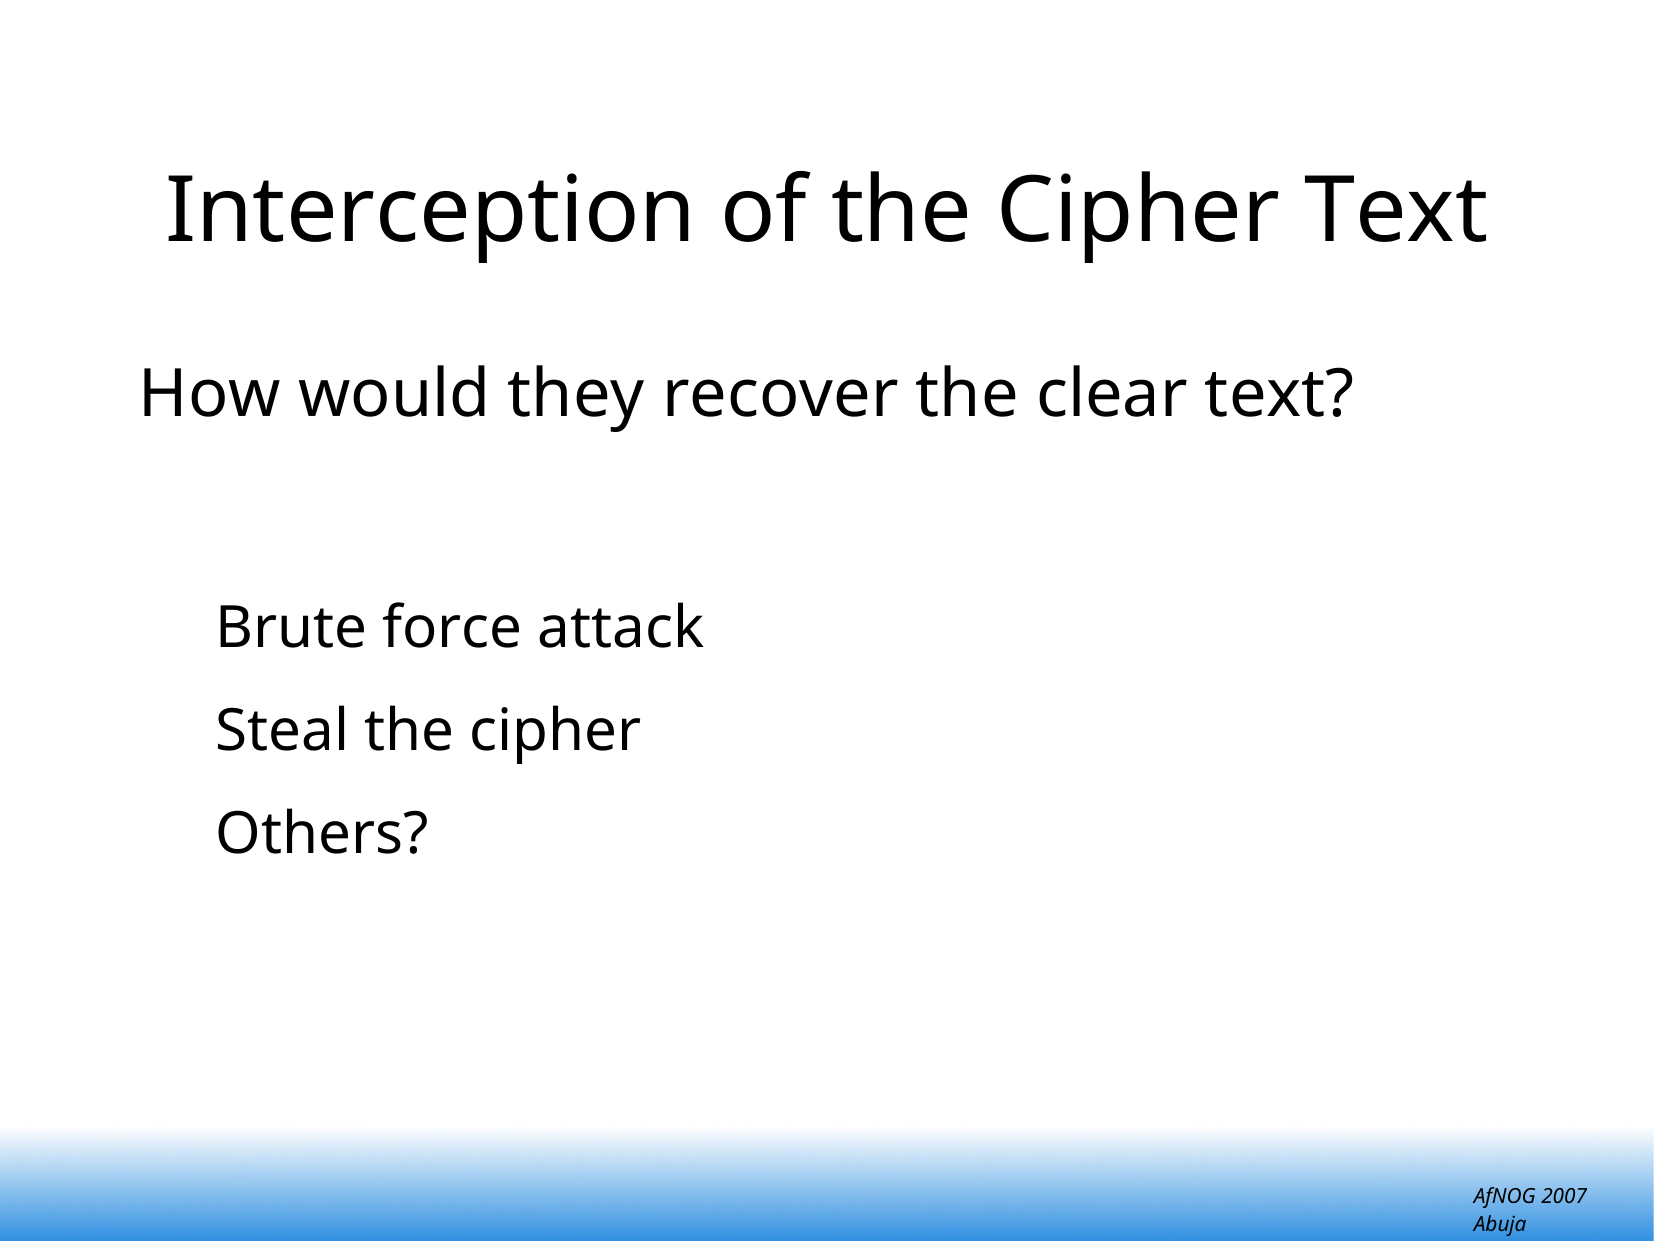

# Interception of the Cipher Text
How would they recover the clear text?
Brute force attack
Steal the cipher
Others?